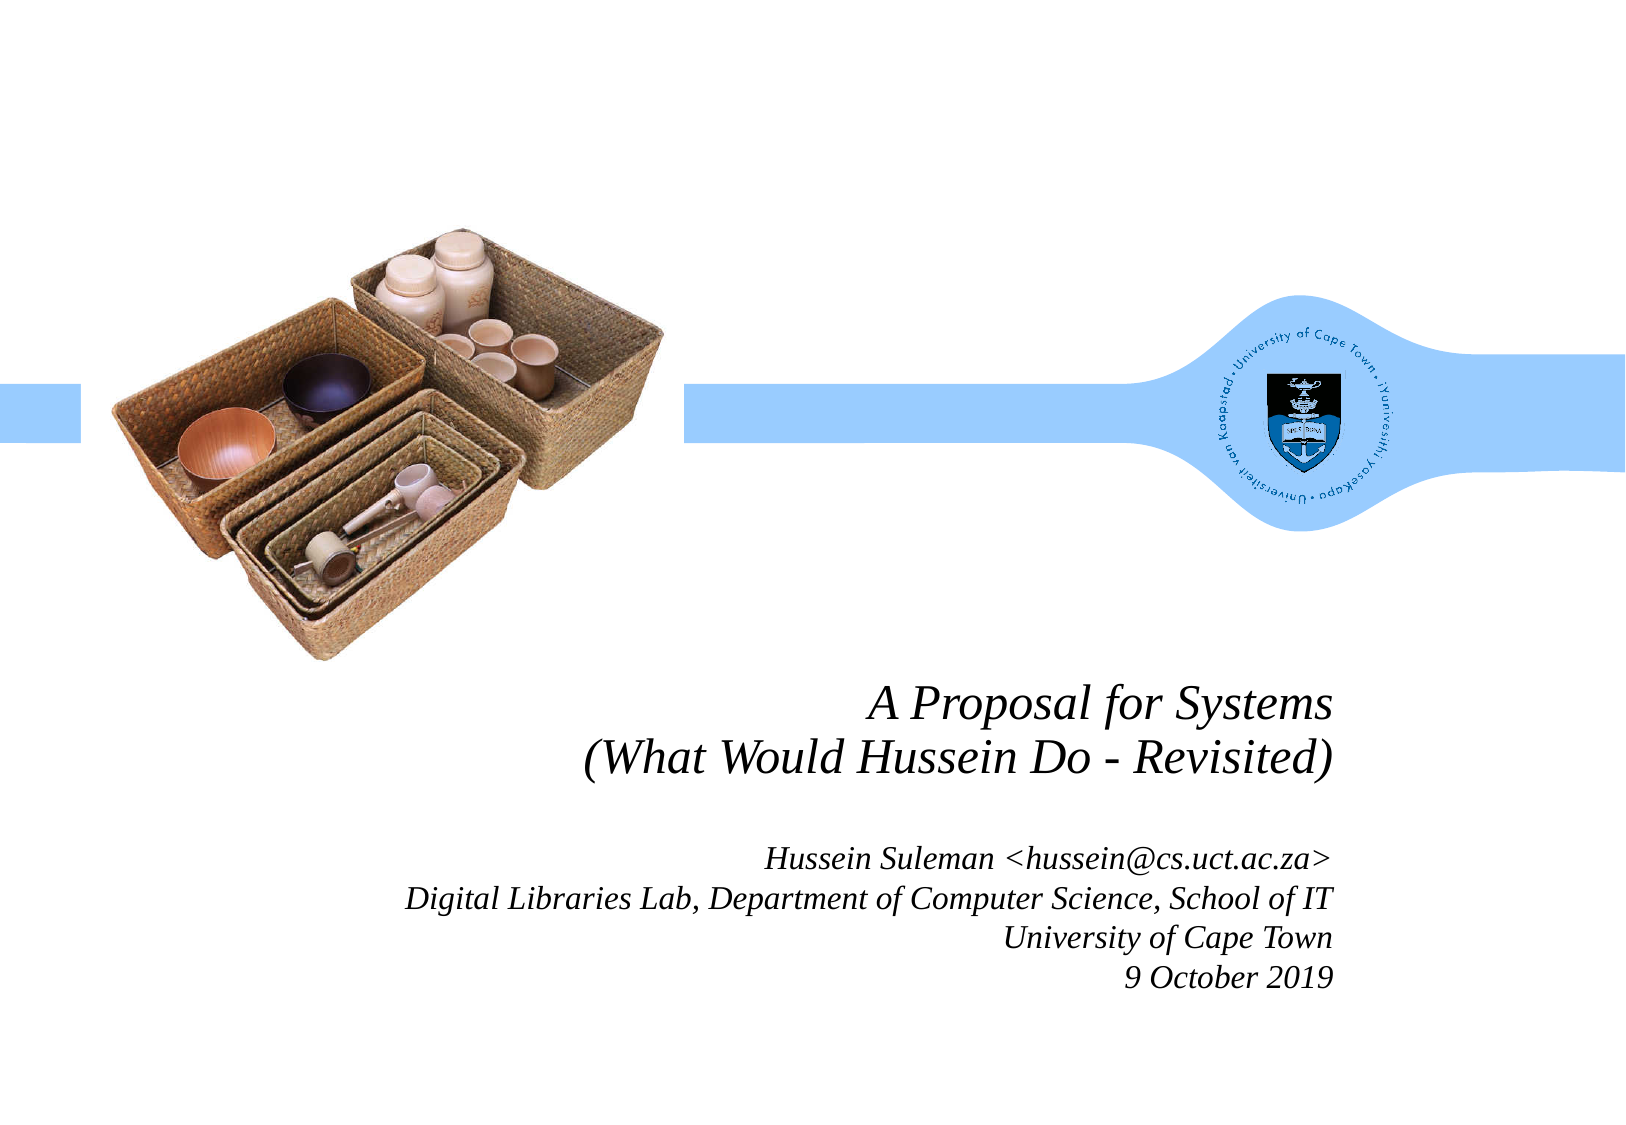

A Proposal for Systems
(What Would Hussein Do - Revisited)
Hussein Suleman <hussein@cs.uct.ac.za>
Digital Libraries Lab, Department of Computer Science, School of IT
University of Cape Town
9 October 2019